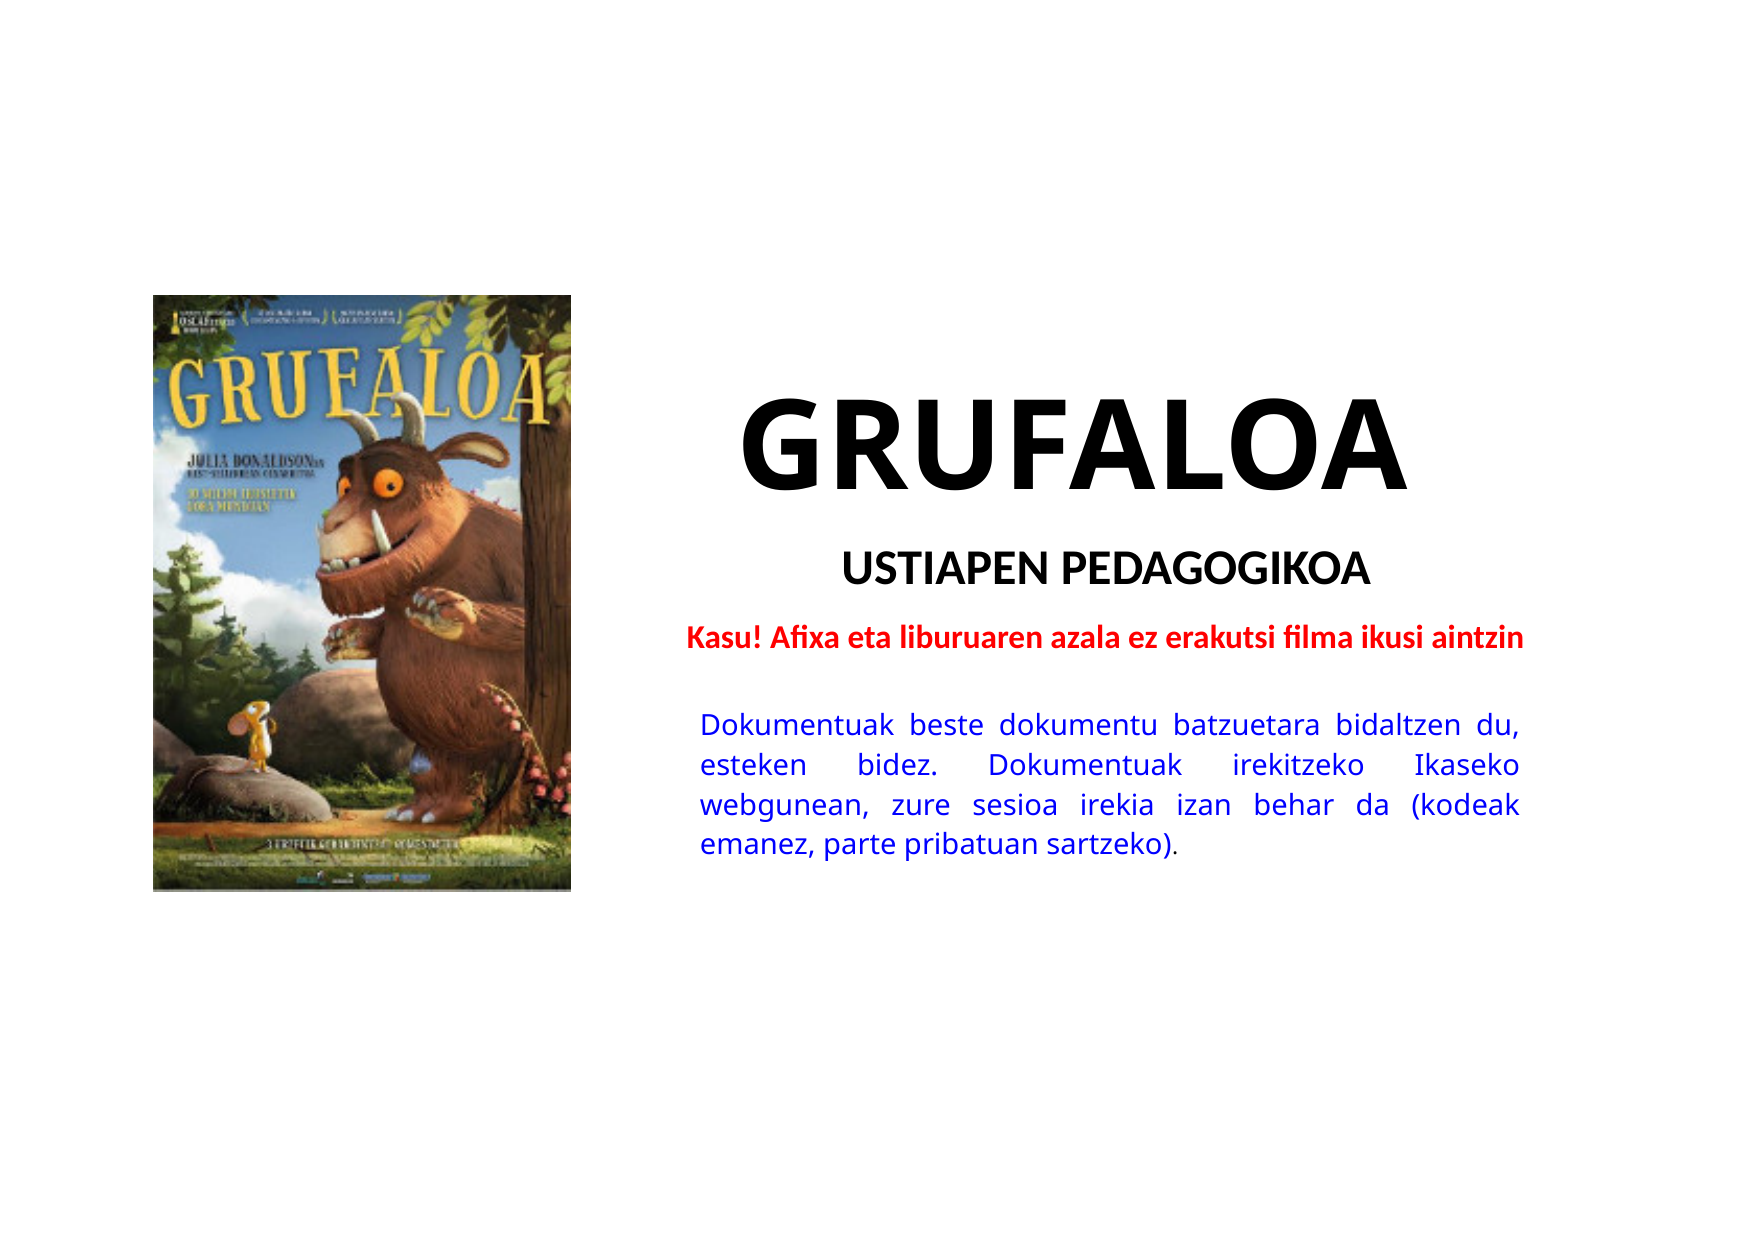

GRUFALOA
USTIAPEN PEDAGOGIKOA
Kasu! Afixa eta liburuaren azala ez erakutsi filma ikusi aintzin
Dokumentuak beste dokumentu batzuetara bidaltzen du, esteken bidez. Dokumentuak irekitzeko Ikaseko webgunean, zure sesioa irekia izan behar da (kodeak emanez, parte pribatuan sartzeko).